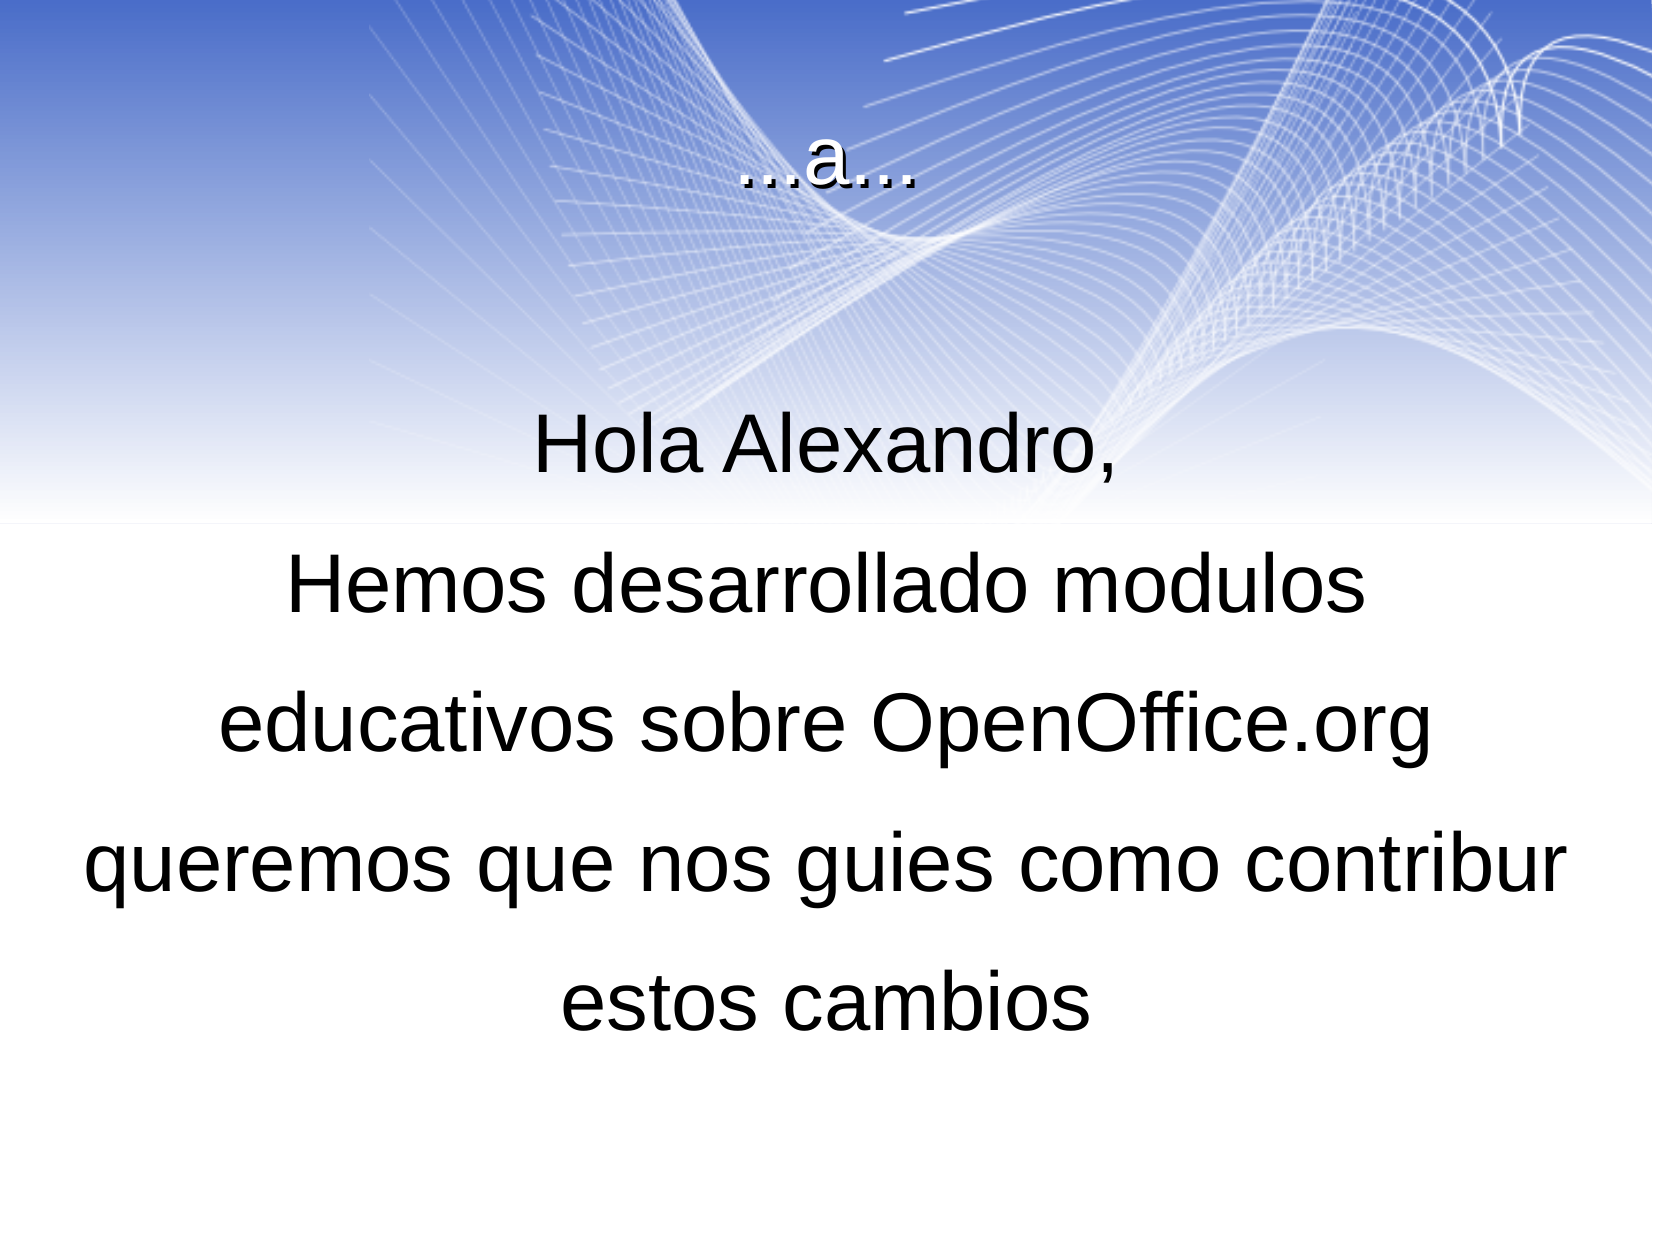

# ...a...
Hola Alexandro,
Hemos desarrollado modulos educativos sobre OpenOffice.org queremos que nos guies como contribur estos cambios